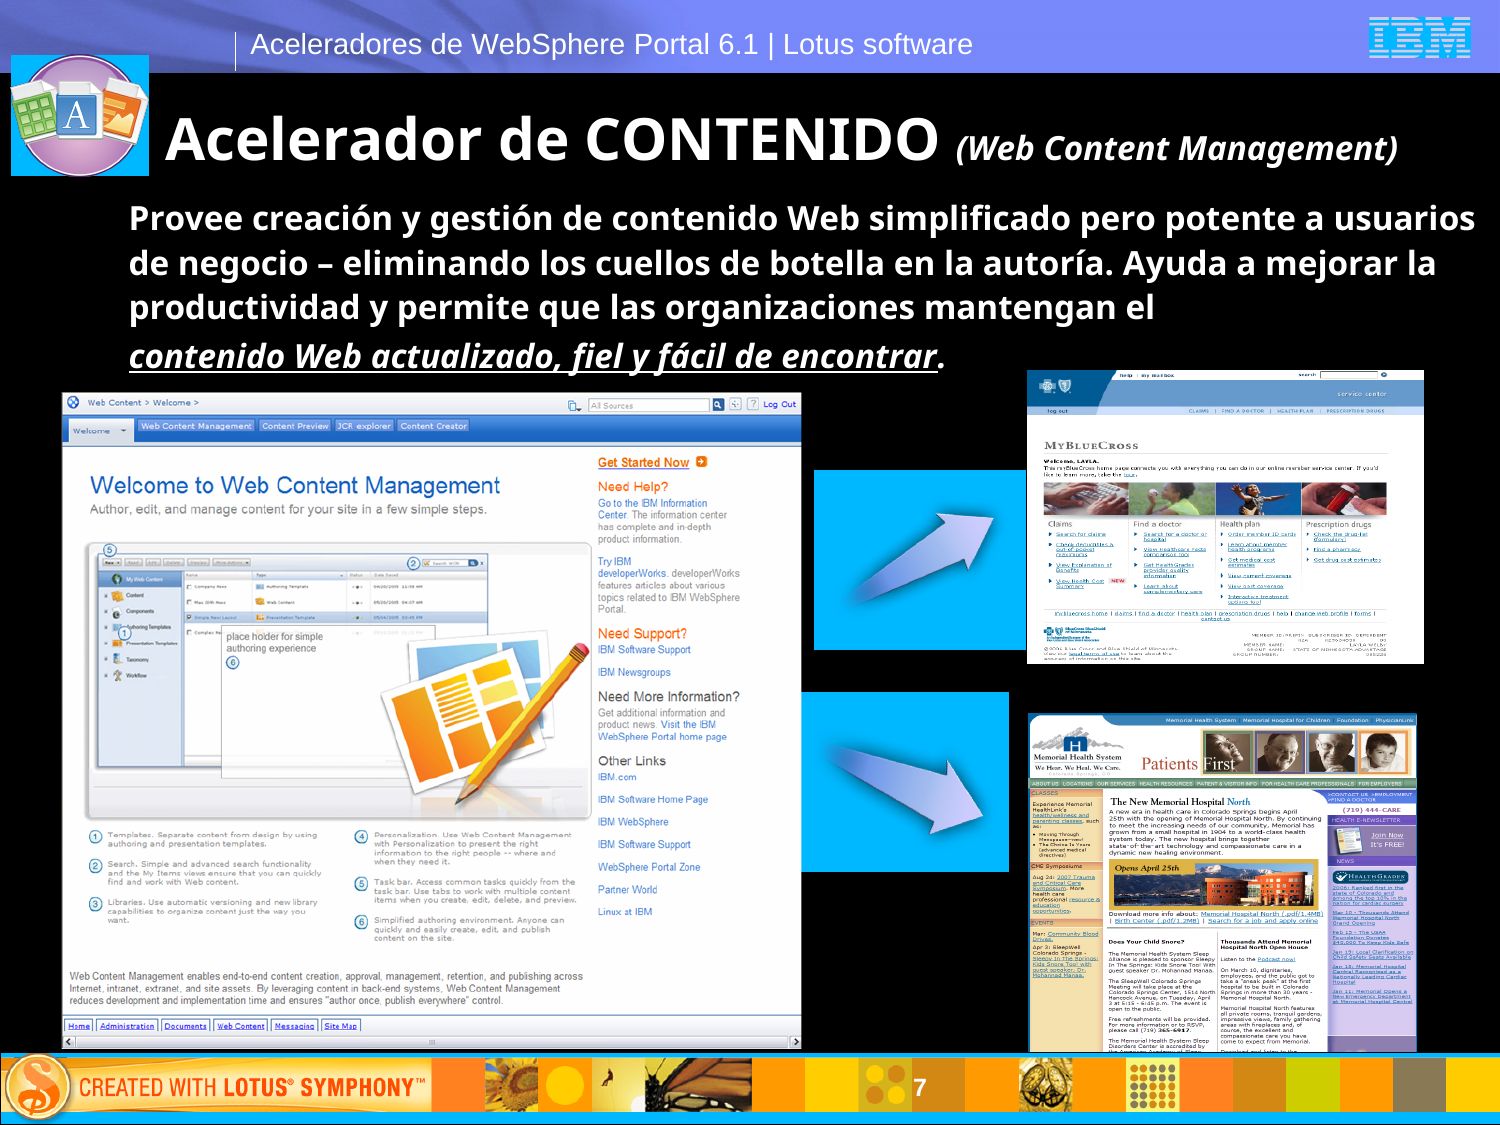

Acelerador de CONTENIDO (Web Content Management)
Provee creación y gestión de contenido Web simplificado pero potente a usuarios de negocio – eliminando los cuellos de botella en la autoría. Ayuda a mejorar la productividad y permite que las organizaciones mantengan el
contenido Web actualizado, fiel y fácil de encontrar.
7